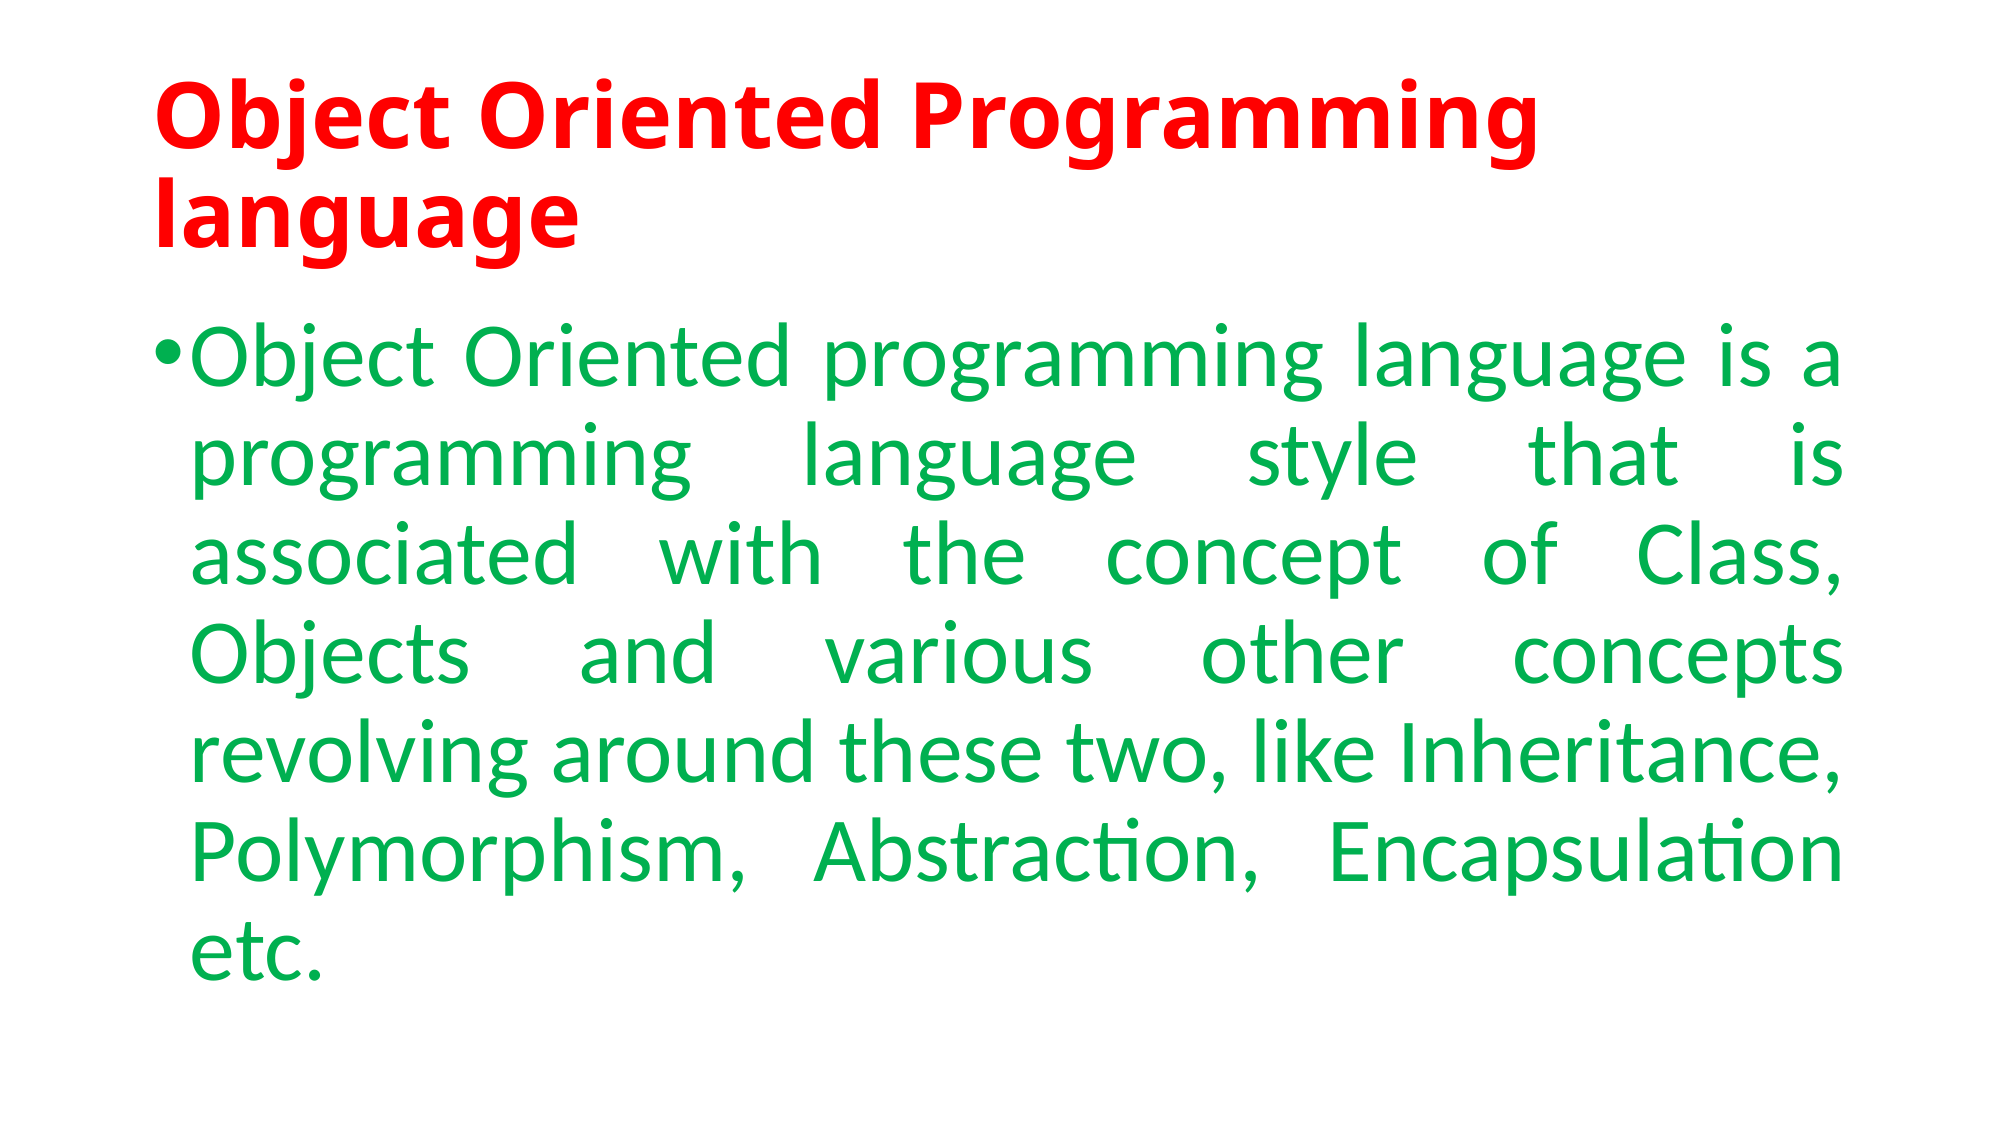

# Object Oriented Programming language
Object Oriented programming language is a programming language style that is associated with the concept of Class, Objects and various other concepts revolving around these two, like Inheritance, Polymorphism, Abstraction, Encapsulation etc.